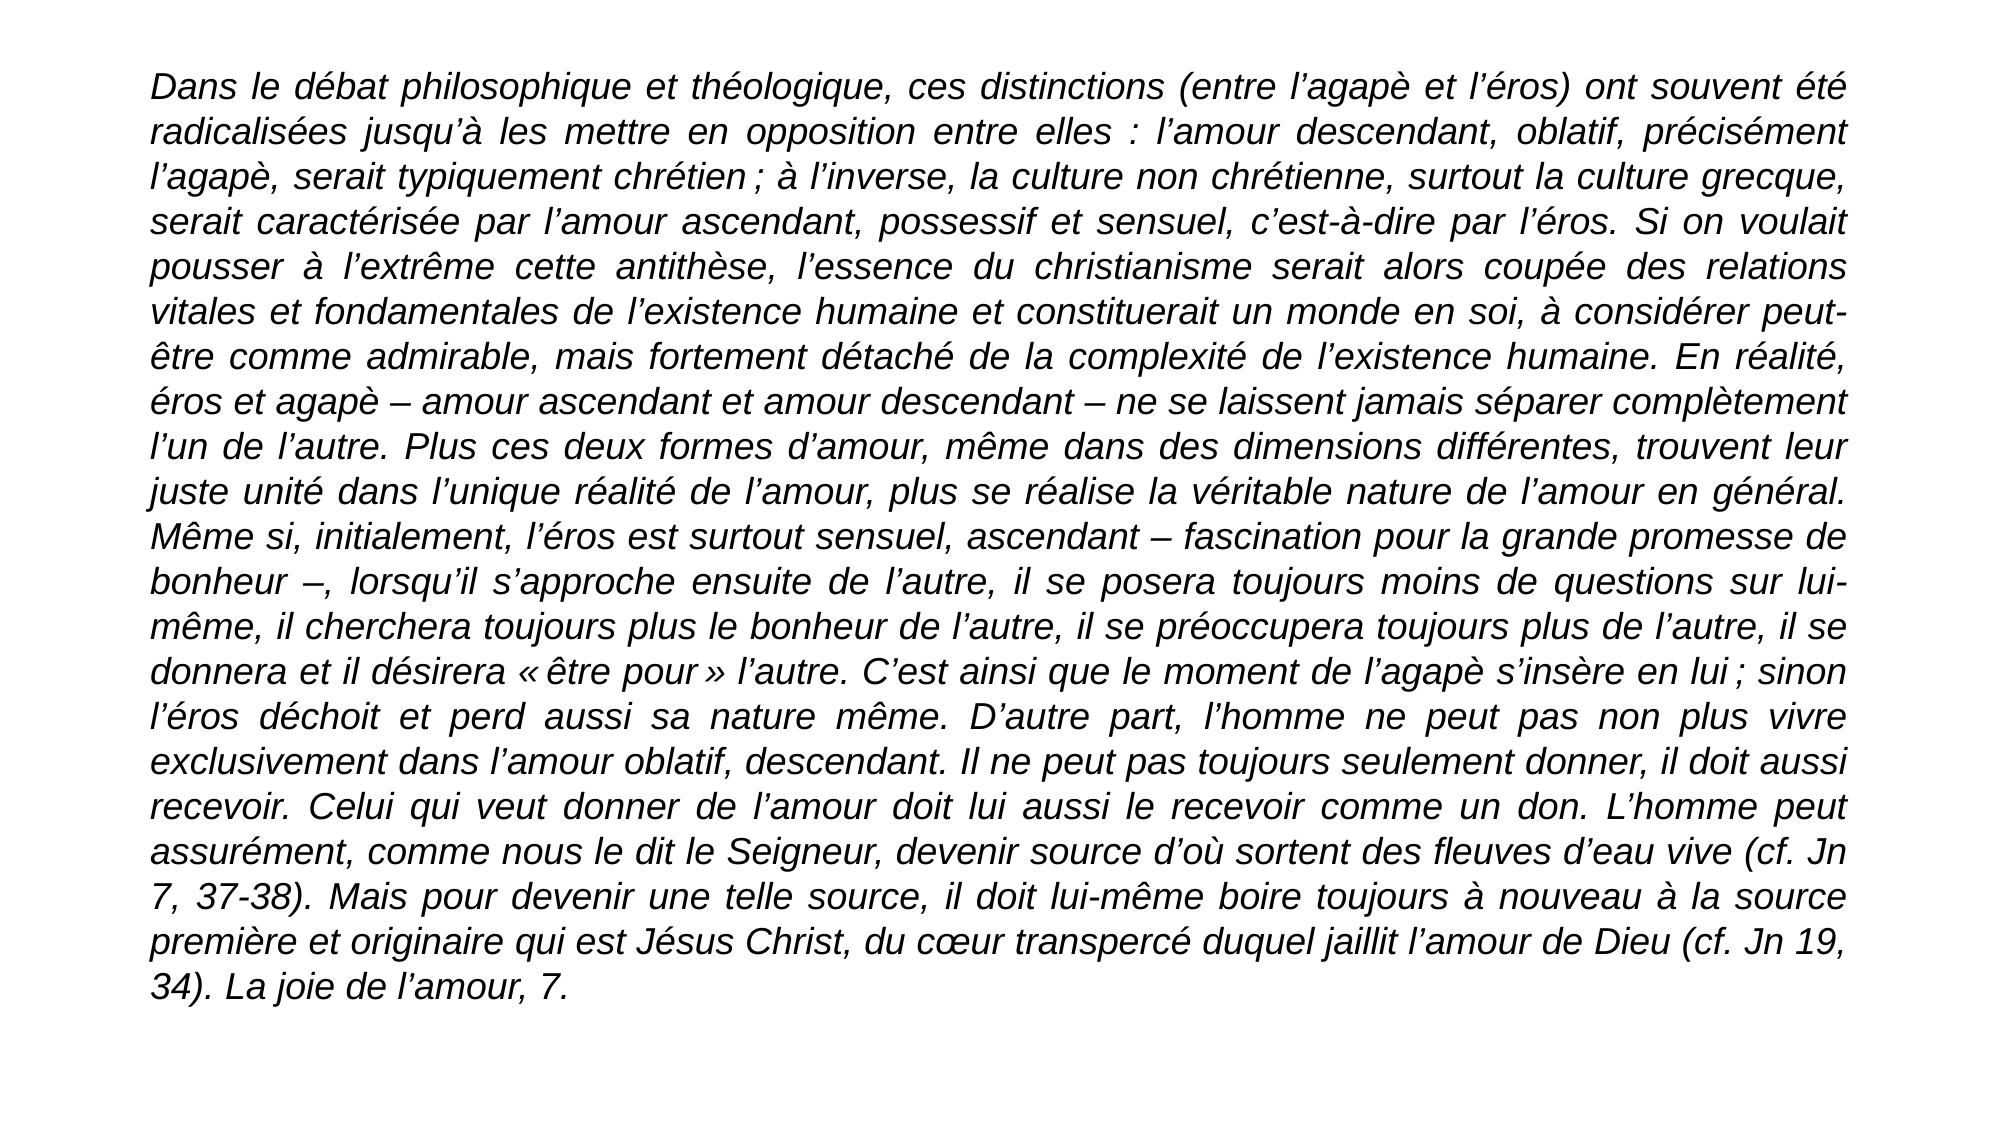

Dans le débat philosophique et théologique, ces distinctions (entre l’agapè et l’éros) ont souvent été radicalisées jusqu’à les mettre en opposition entre elles : l’amour descendant, oblatif, précisément l’agapè, serait typiquement chrétien ; à l’inverse, la culture non chrétienne, surtout la culture grecque, serait caractérisée par l’amour ascendant, possessif et sensuel, c’est-à-dire par l’éros. Si on voulait pousser à l’extrême cette antithèse, l’essence du christianisme serait alors coupée des relations vitales et fondamentales de l’existence humaine et constituerait un monde en soi, à considérer peut-être comme admirable, mais fortement détaché de la complexité de l’existence humaine. En réalité, éros et agapè – amour ascendant et amour descendant – ne se laissent jamais séparer complètement l’un de l’autre. Plus ces deux formes d’amour, même dans des dimensions différentes, trouvent leur juste unité dans l’unique réalité de l’amour, plus se réalise la véritable nature de l’amour en général. Même si, initialement, l’éros est surtout sensuel, ascendant – fascination pour la grande promesse de bonheur –, lorsqu’il s’approche ensuite de l’autre, il se posera toujours moins de questions sur lui-même, il cherchera toujours plus le bonheur de l’autre, il se préoccupera toujours plus de l’autre, il se donnera et il désirera « être pour » l’autre. C’est ainsi que le moment de l’agapè s’insère en lui ; sinon l’éros déchoit et perd aussi sa nature même. D’autre part, l’homme ne peut pas non plus vivre exclusivement dans l’amour oblatif, descendant. Il ne peut pas toujours seulement donner, il doit aussi recevoir. Celui qui veut donner de l’amour doit lui aussi le recevoir comme un don. L’homme peut assurément, comme nous le dit le Seigneur, devenir source d’où sortent des fleuves d’eau vive (cf. Jn 7, 37-38). Mais pour devenir une telle source, il doit lui-même boire toujours à nouveau à la source première et originaire qui est Jésus Christ, du cœur transpercé duquel jaillit l’amour de Dieu (cf. Jn 19, 34). La joie de l’amour, 7.